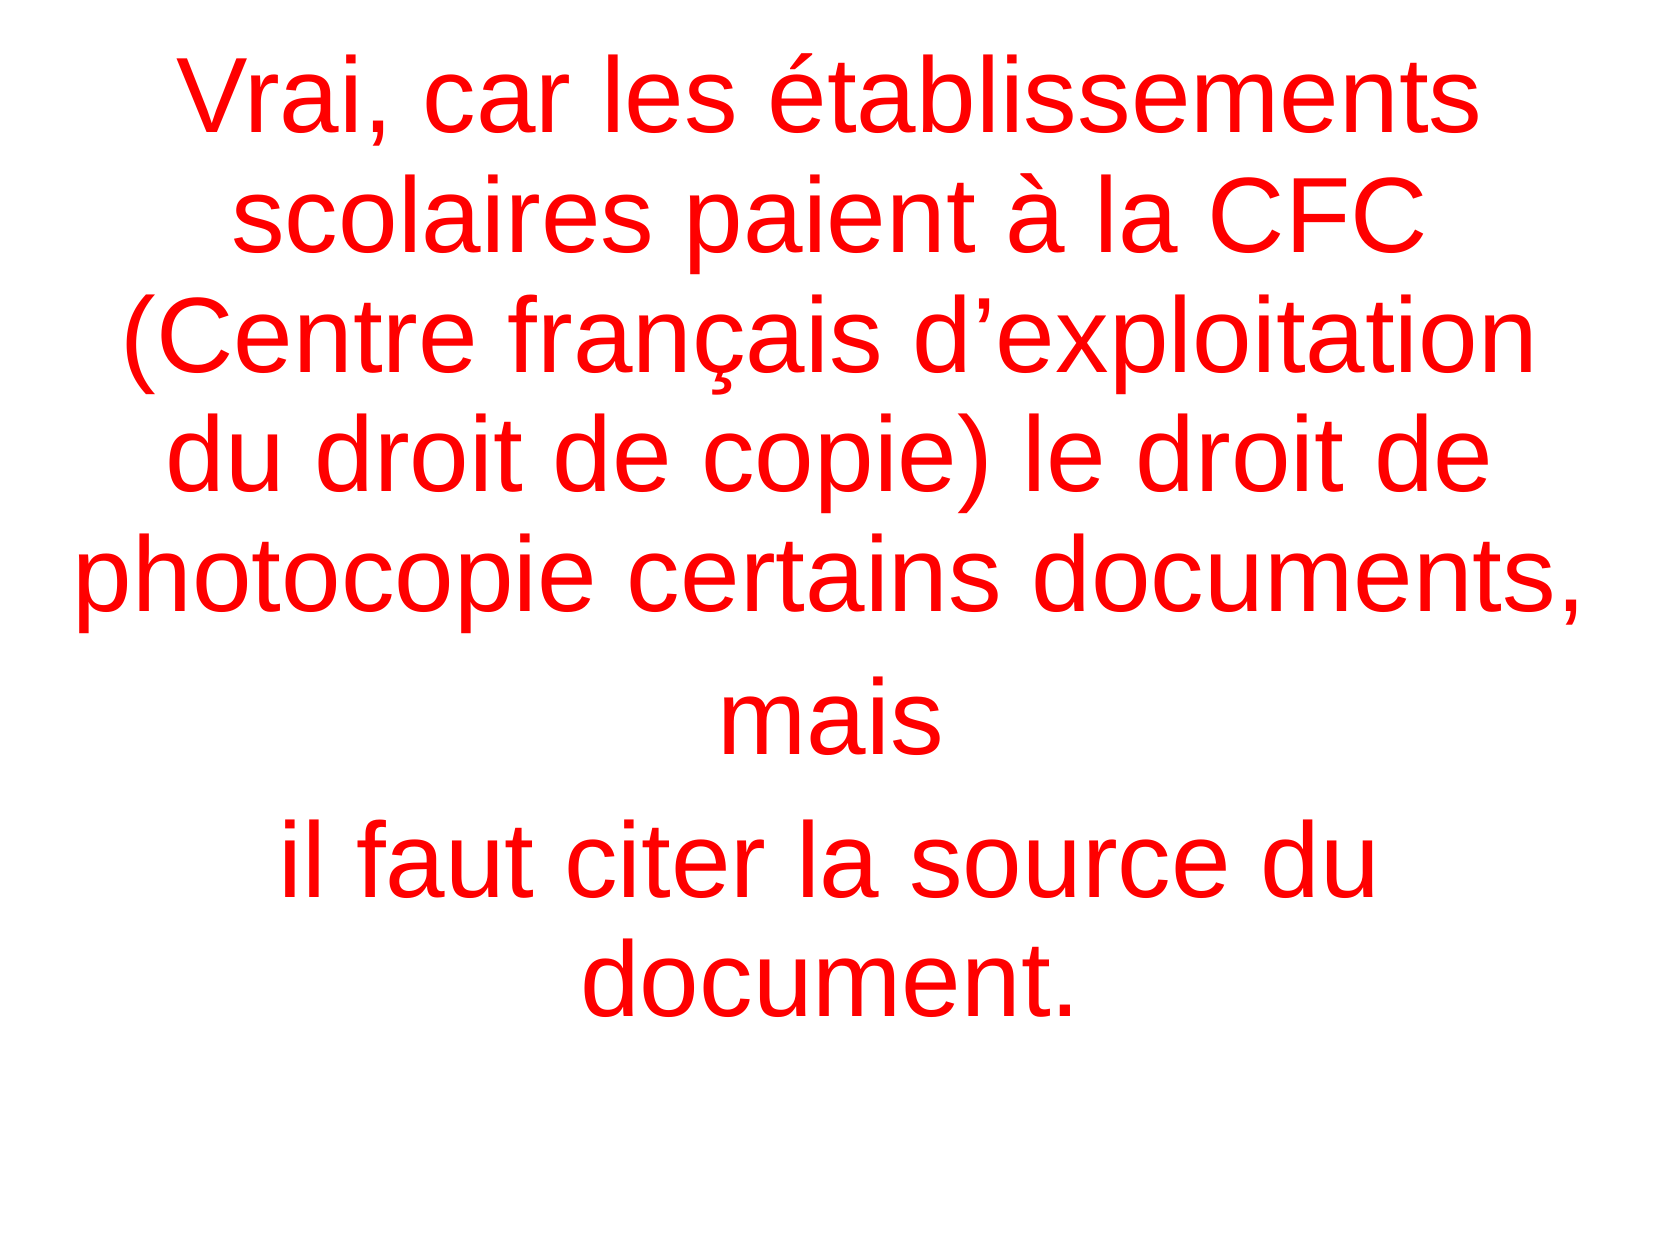

# Vrai, car les établissements scolaires paient à la CFC (Centre français d’exploitation du droit de copie) le droit de photocopie certains documents,
mais
il faut citer la source du document.